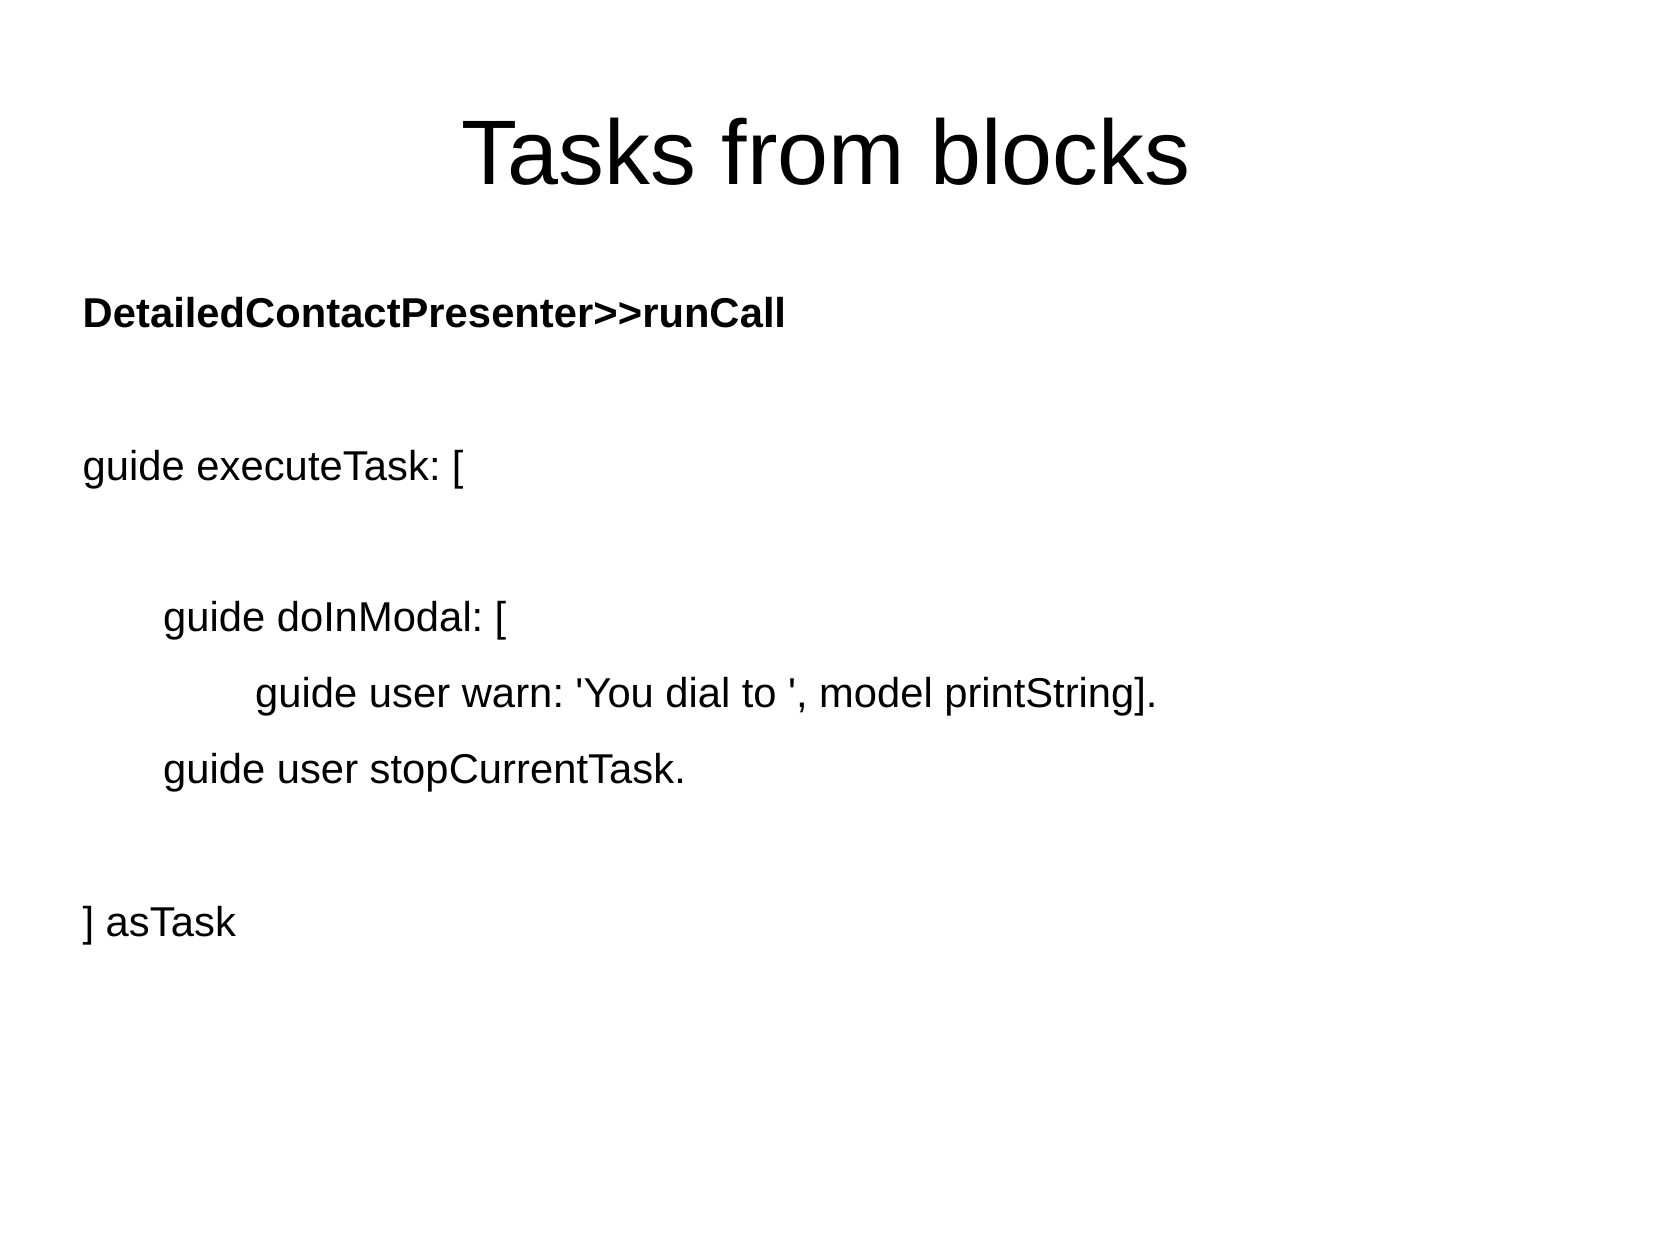

# Tasks from blocks
DetailedContactPresenter>>runCall
guide executeTask: [
 guide doInModal: [
 guide user warn: 'You dial to ', model printString].
 guide user stopCurrentTask.
] asTask